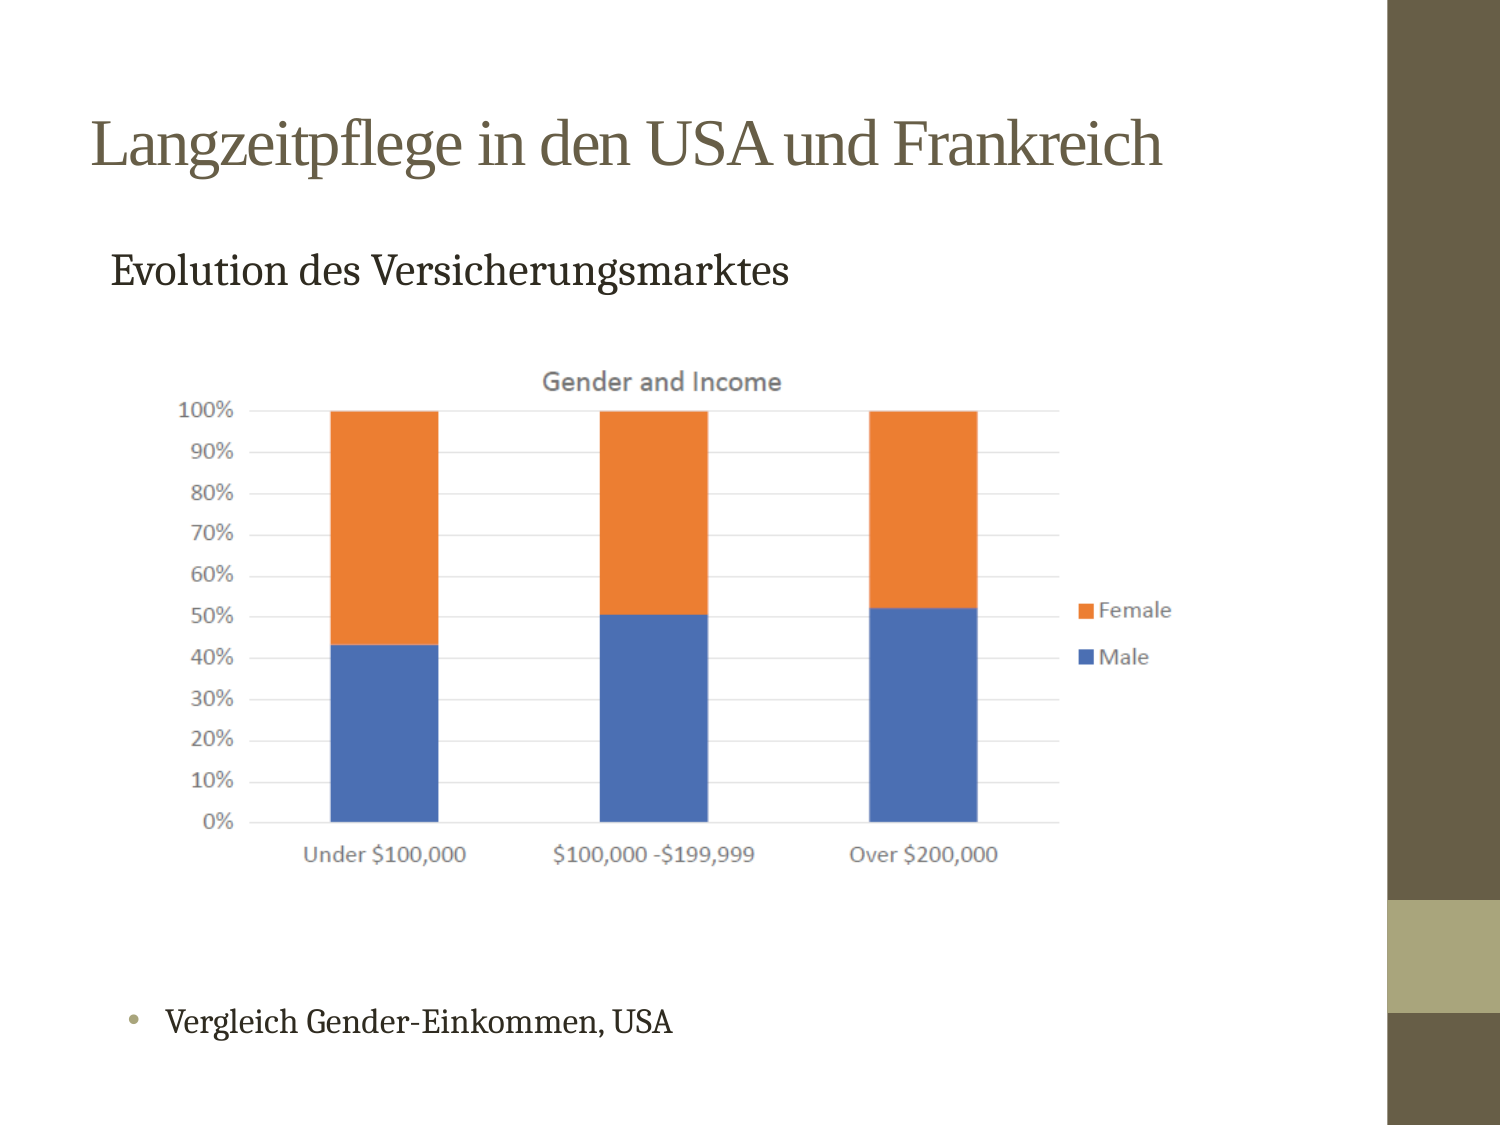

# Langzeitpflege in den USA und Frankreich
Evolution des Versicherungsmarktes
Vergleich Gender-Einkommen, USA